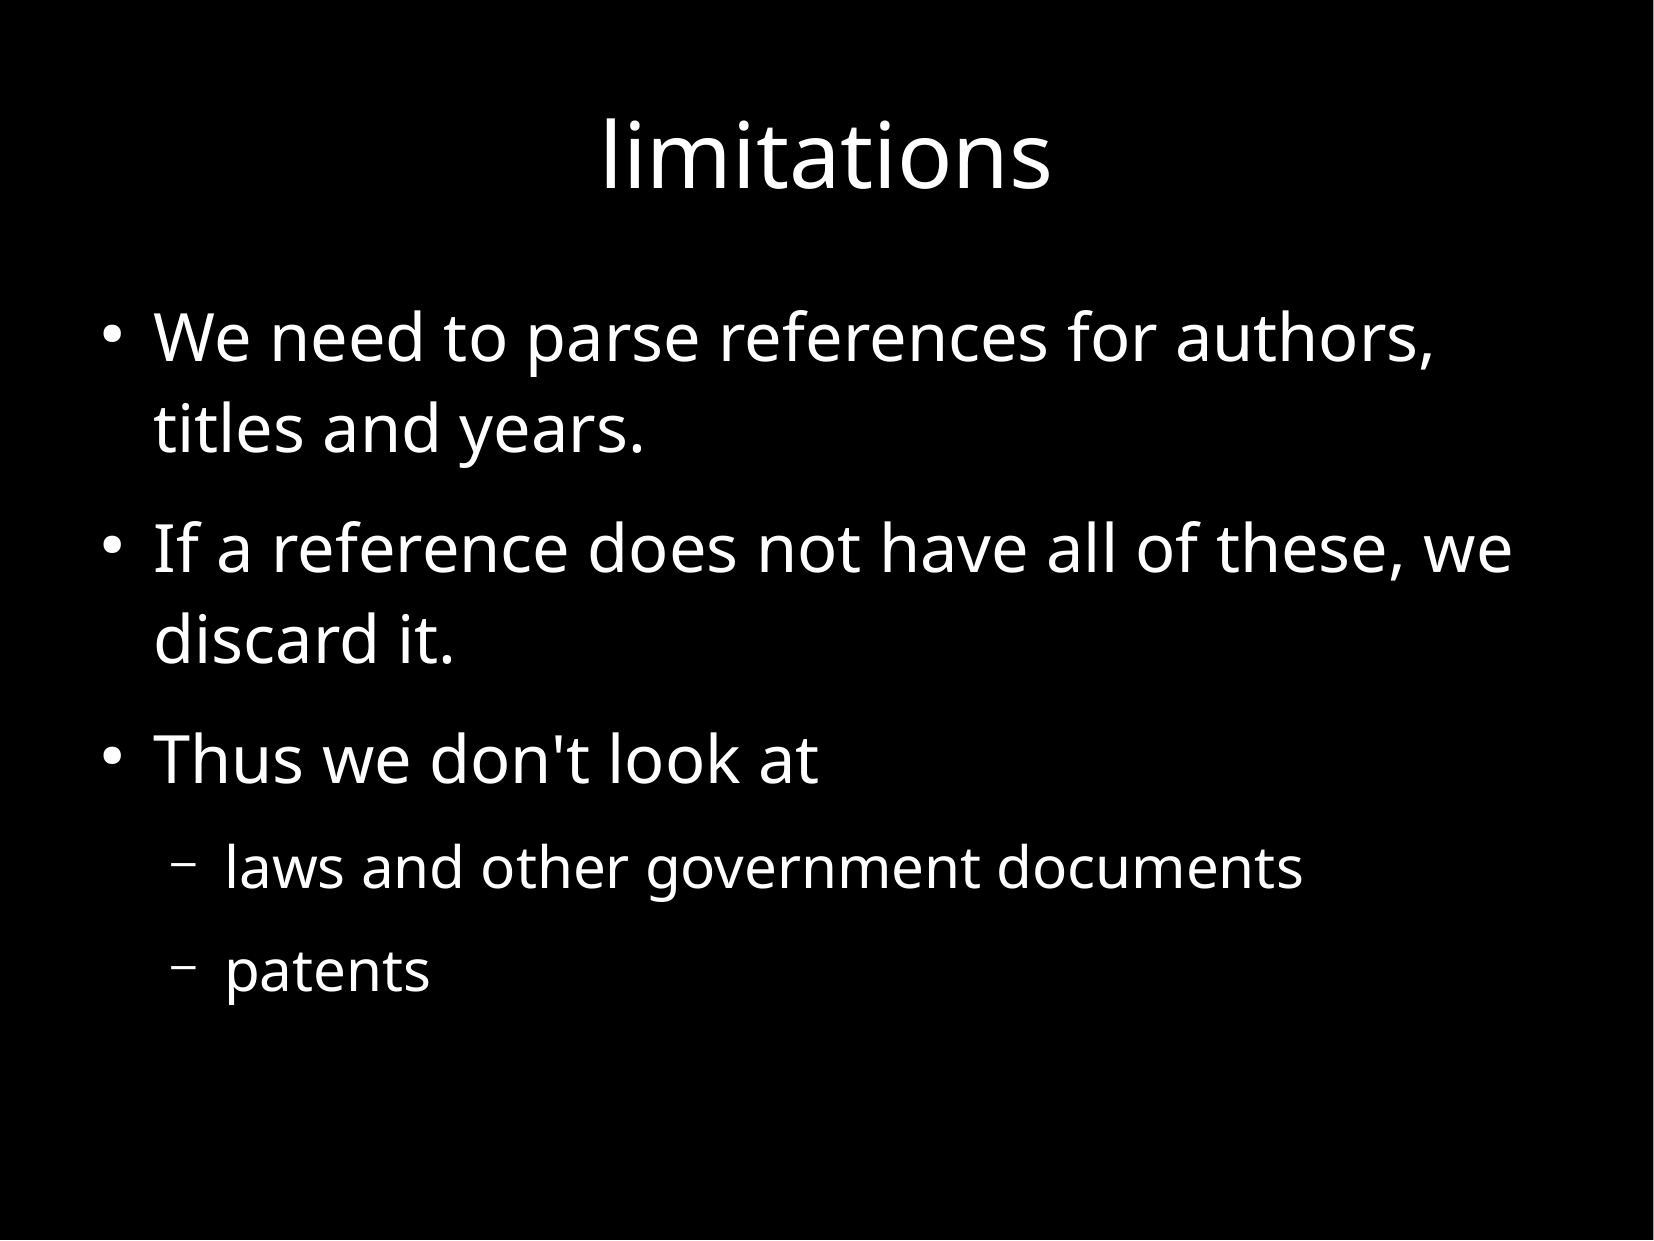

# limitations
We need to parse references for authors, titles and years.
If a reference does not have all of these, we discard it.
Thus we don't look at
laws and other government documents
patents